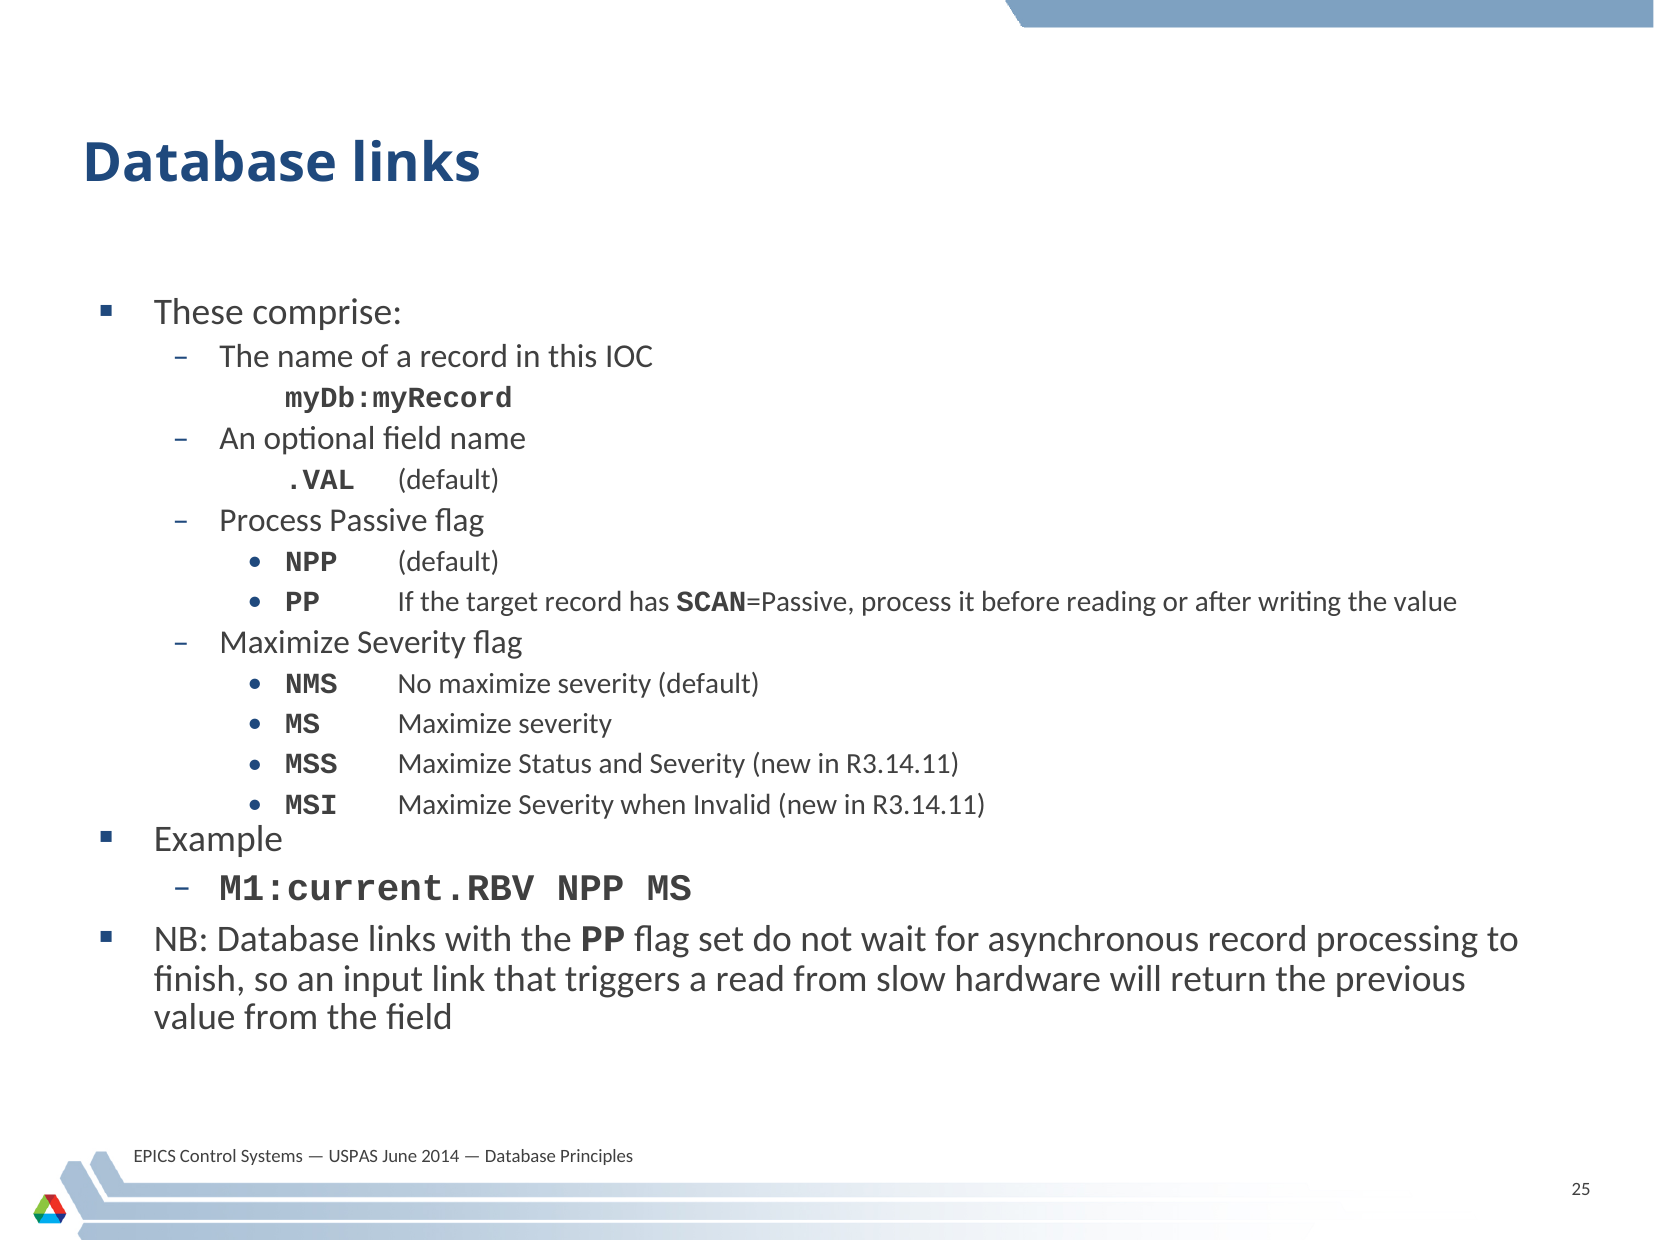

# Database links
These comprise:
The name of a record in this IOC
myDb:myRecord
An optional field name
.VAL	(default)
Process Passive flag
NPP	(default)
PP	If the target record has SCAN=Passive, process it before reading or after writing the value
Maximize Severity flag
NMS	No maximize severity (default)
MS	Maximize severity
MSS	Maximize Status and Severity (new in R3.14.11)
MSI	Maximize Severity when Invalid (new in R3.14.11)
Example
M1:current.RBV NPP MS
NB: Database links with the PP flag set do not wait for asynchronous record processing to finish, so an input link that triggers a read from slow hardware will return the previous value from the field
EPICS Control Systems — USPAS June 2014 — Database Principles
25